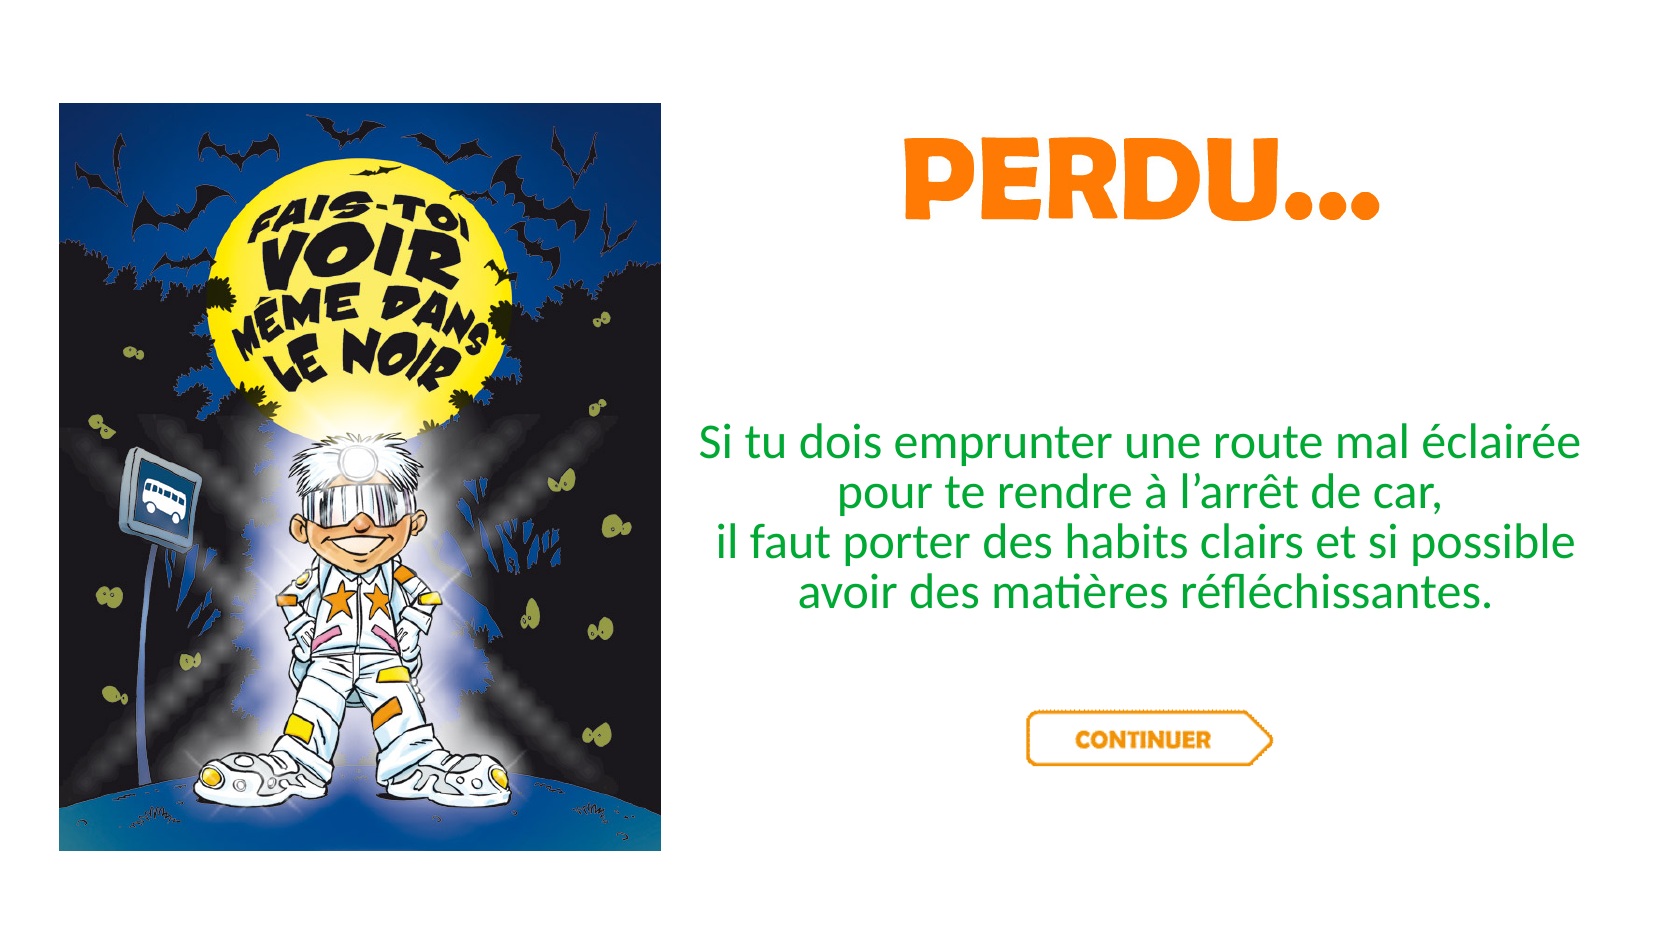

Si tu dois emprunter une route mal éclairée
pour te rendre à l’arrêt de car,
il faut porter des habits clairs et si possible avoir des matières réfléchissantes.